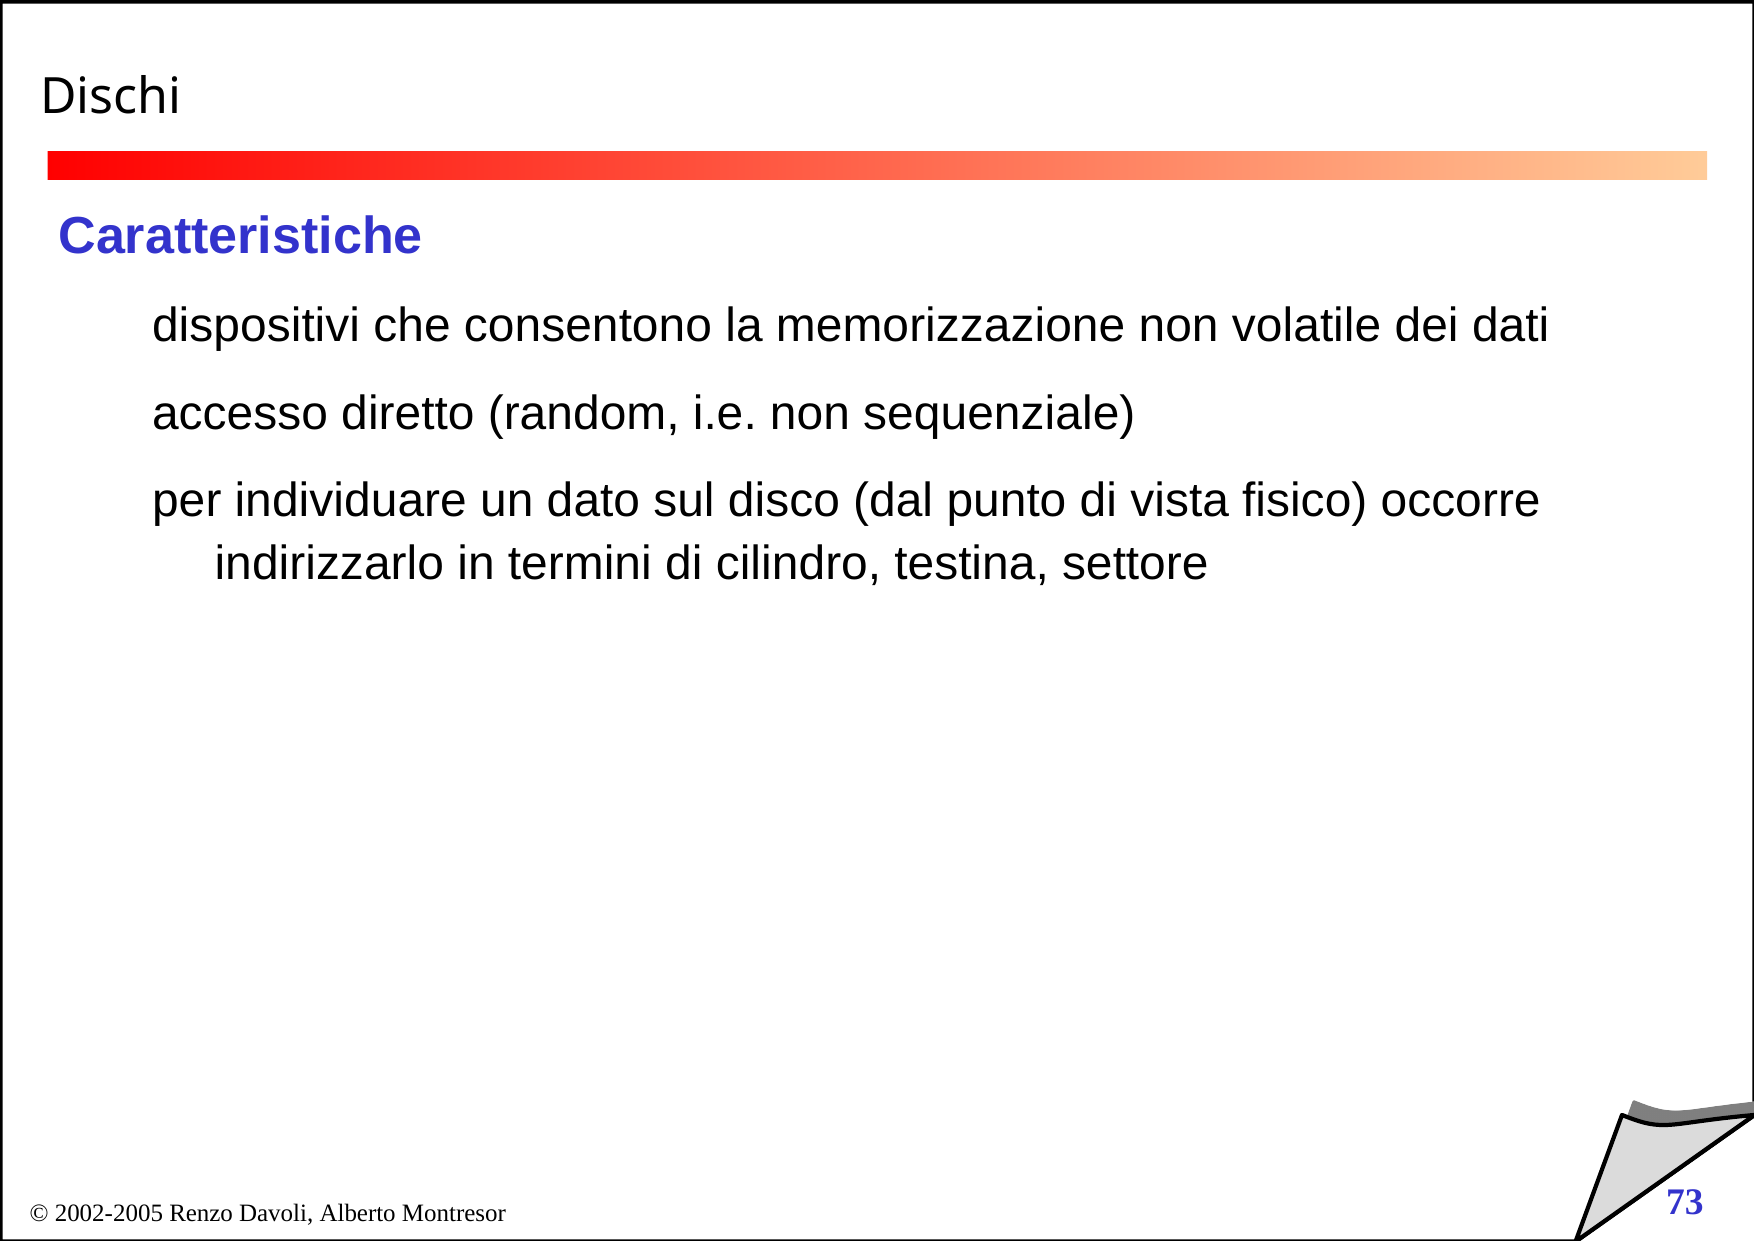

# Dischi
Caratteristiche
dispositivi che consentono la memorizzazione non volatile dei dati
accesso diretto (random, i.e. non sequenziale)
per individuare un dato sul disco (dal punto di vista fisico) occorre indirizzarlo in termini di cilindro, testina, settore